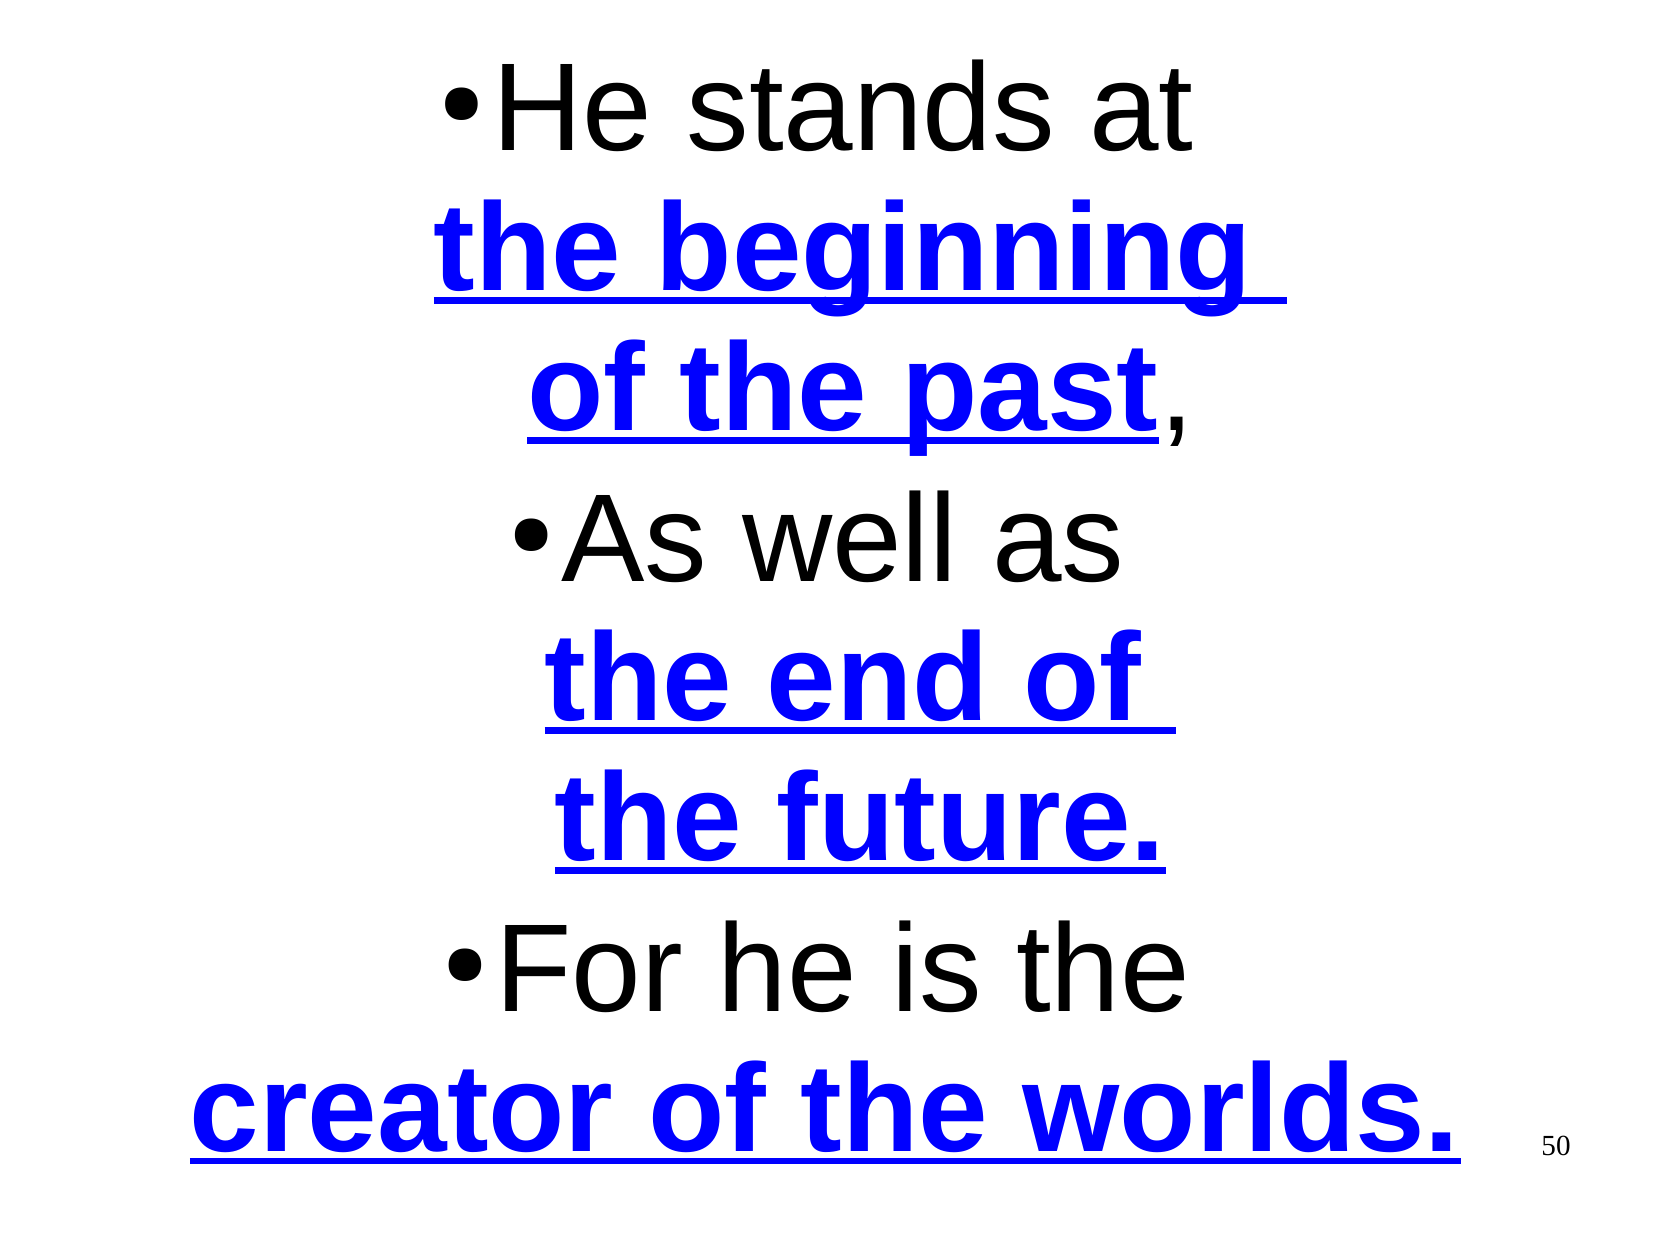

# He stands at the beginning of the past,
As well as
the end of
the future.
For he is the
creator of the worlds.
50